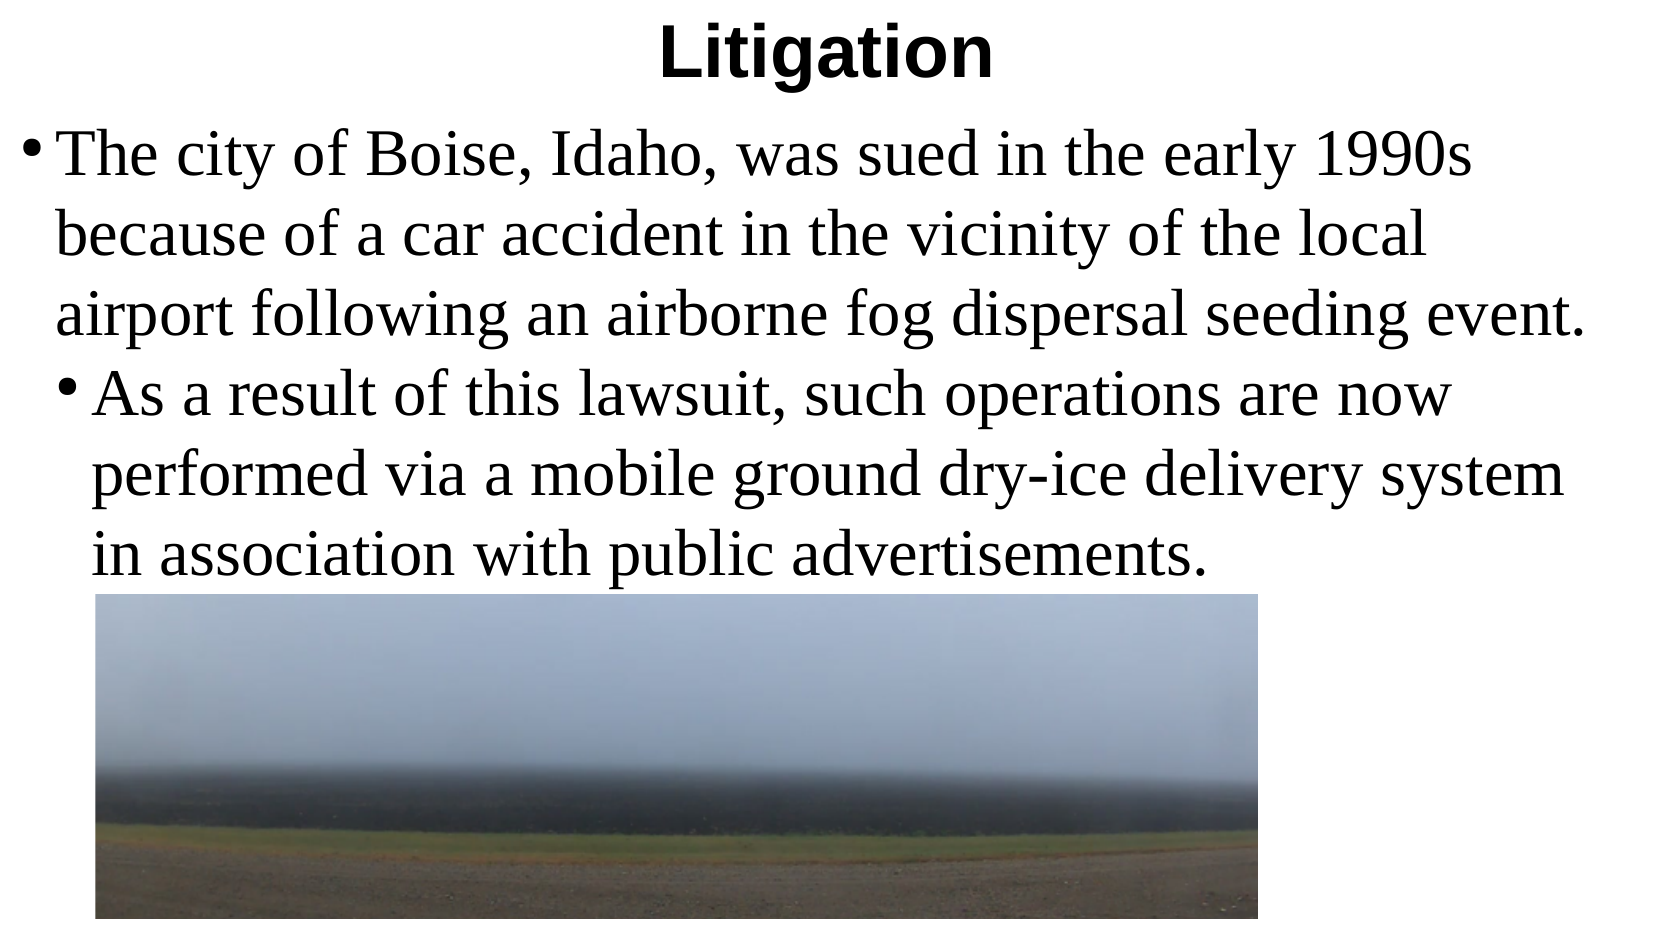

# Litigation
The city of Boise, Idaho, was sued in the early 1990s because of a car accident in the vicinity of the local airport following an airborne fog dispersal seeding event.
As a result of this lawsuit, such operations are now performed via a mobile ground dry-ice delivery system in association with public advertisements.